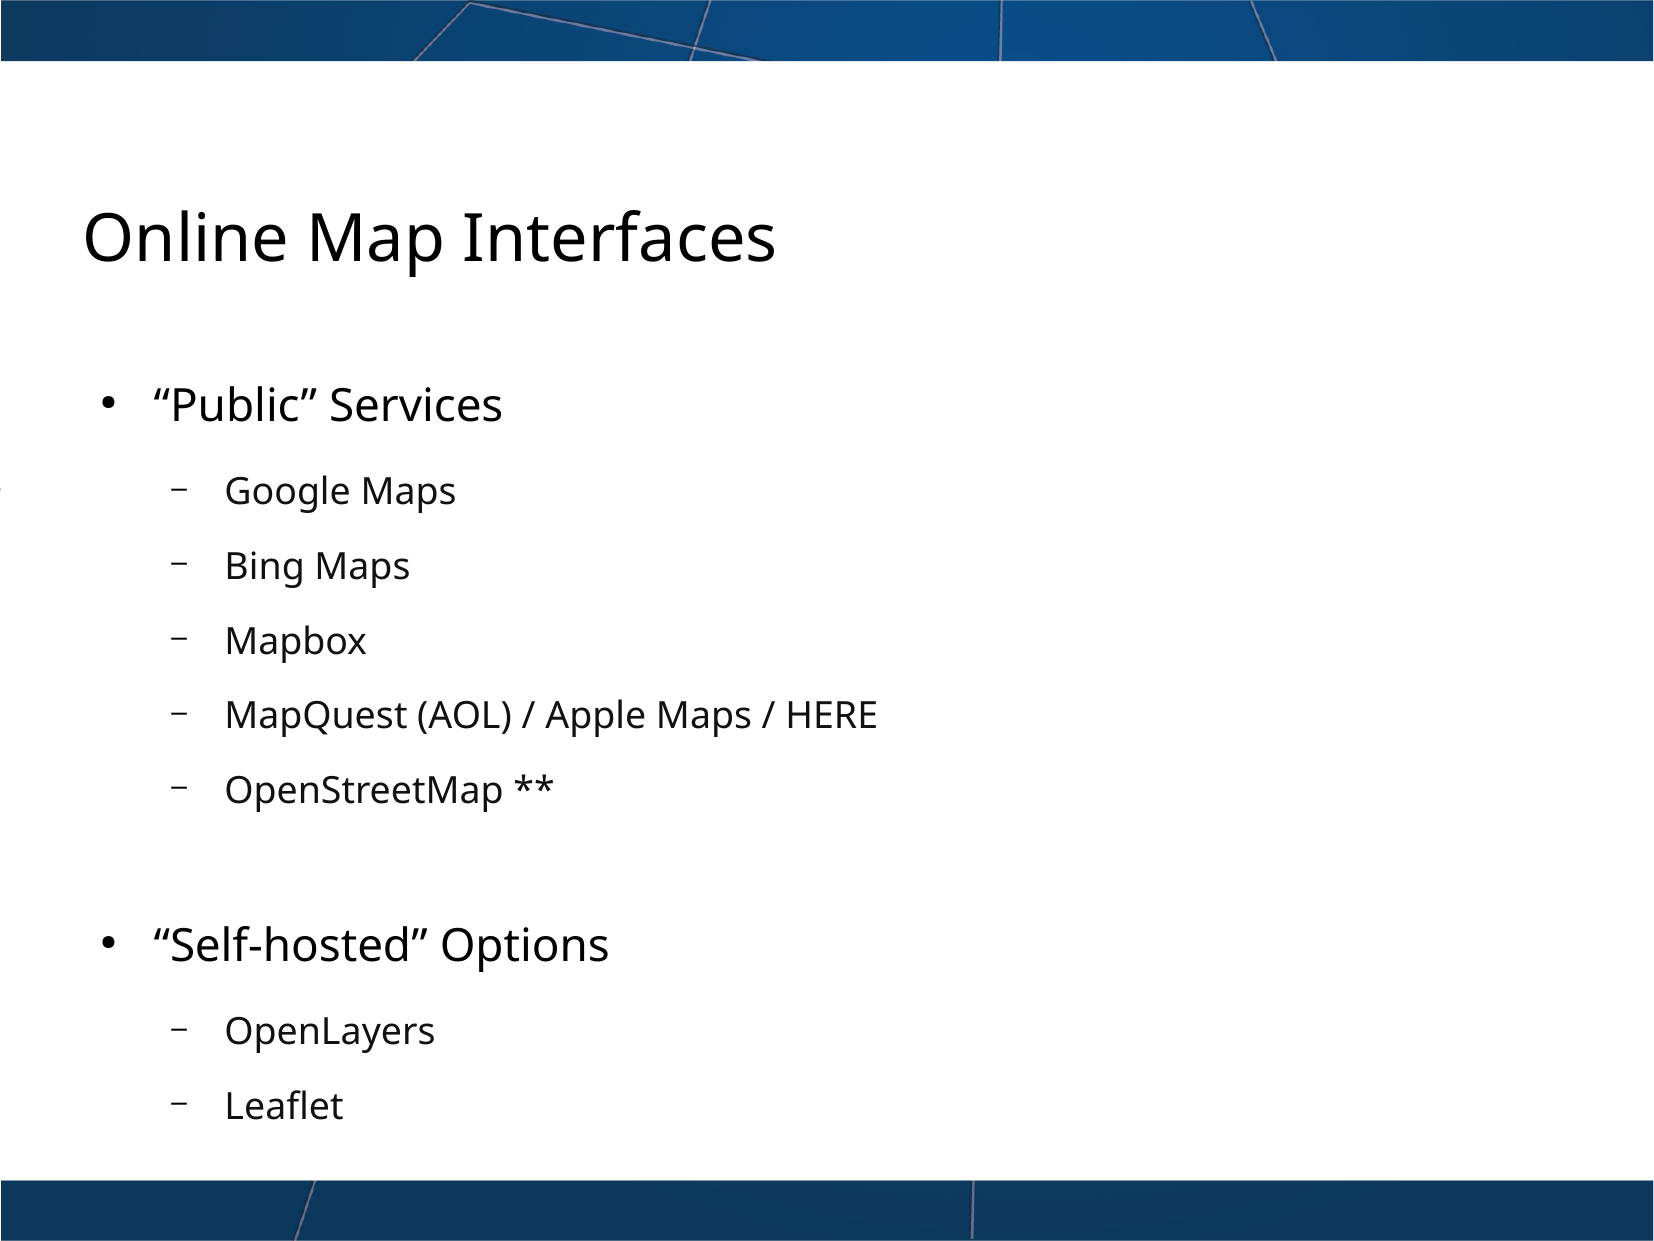

# Online Map Interfaces
“Public” Services
Google Maps
Bing Maps
Mapbox
MapQuest (AOL) / Apple Maps / HERE
OpenStreetMap **
“Self-hosted” Options
OpenLayers
Leaflet